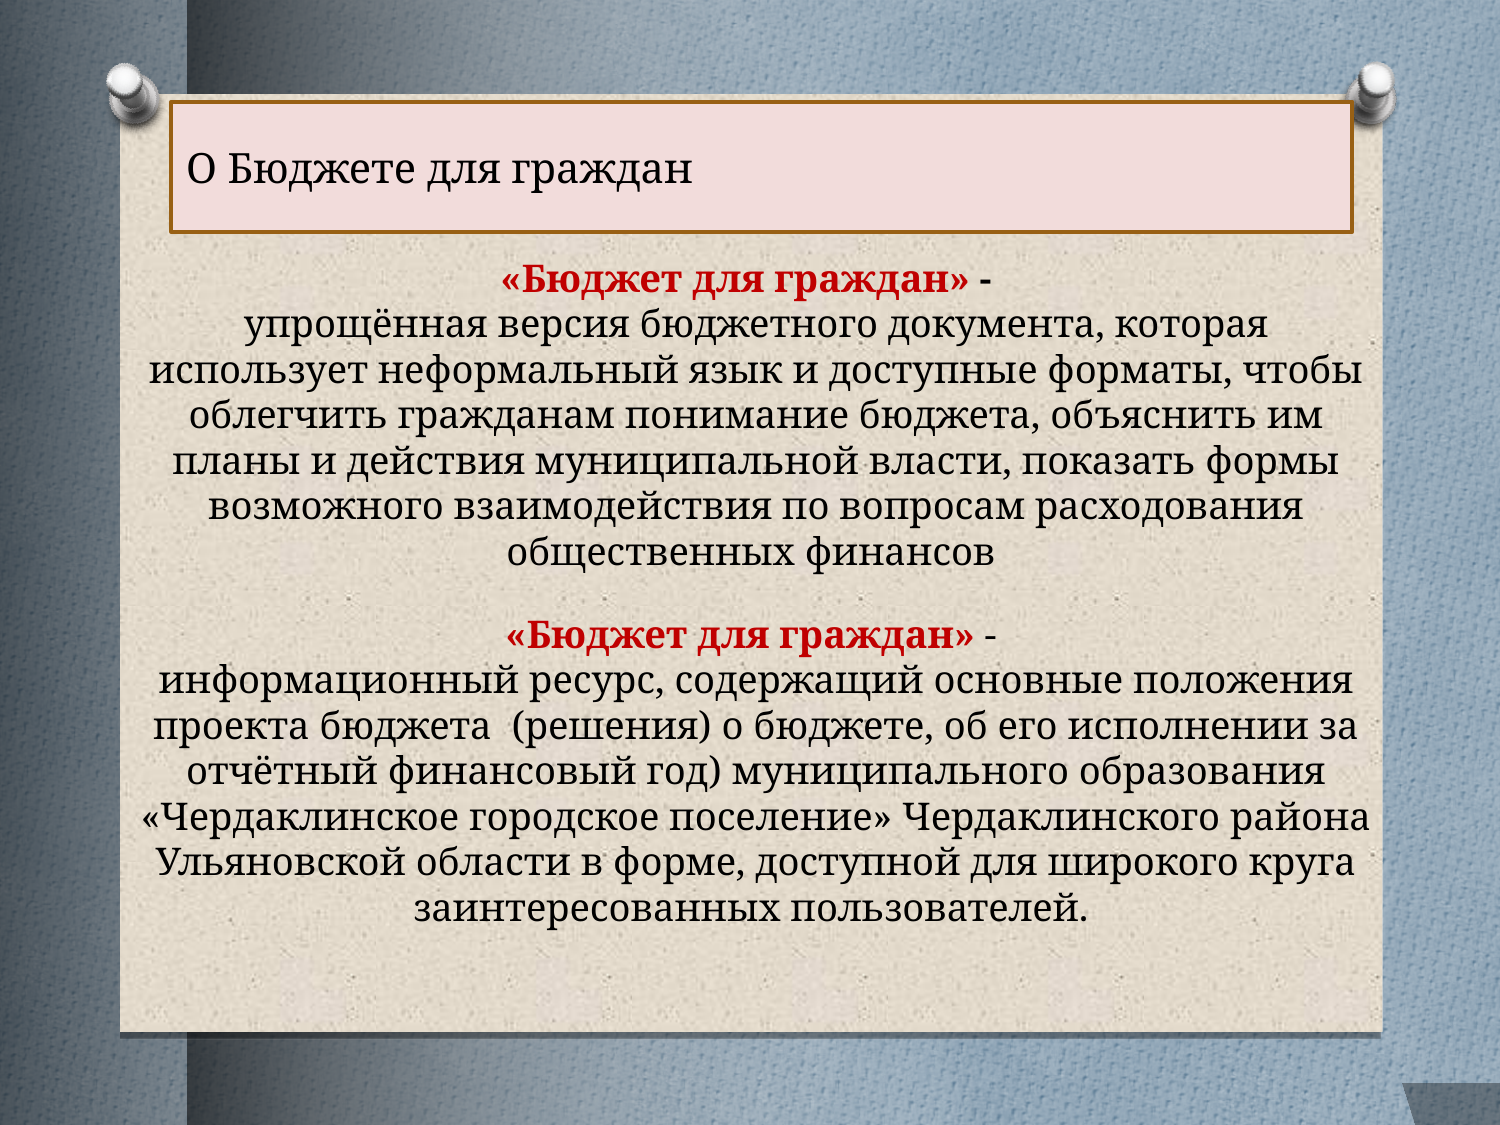

«Бюджет для граждан» -
упрощённая версия бюджетного документа, которая использует неформальный язык и доступные форматы, чтобы облегчить гражданам понимание бюджета, объяснить им планы и действия муниципальной власти, показать формы возможного взаимодействия по вопросам расходования общественных финансов
«Бюджет для граждан» -
информационный ресурс, содержащий основные положения проекта бюджета (решения) о бюджете, об его исполнении за отчётный финансовый год) муниципального образования «Чердаклинское городское поселение» Чердаклинского района Ульяновской области в форме, доступной для широкого круга заинтересованных пользователей.
О Бюджете для граждан